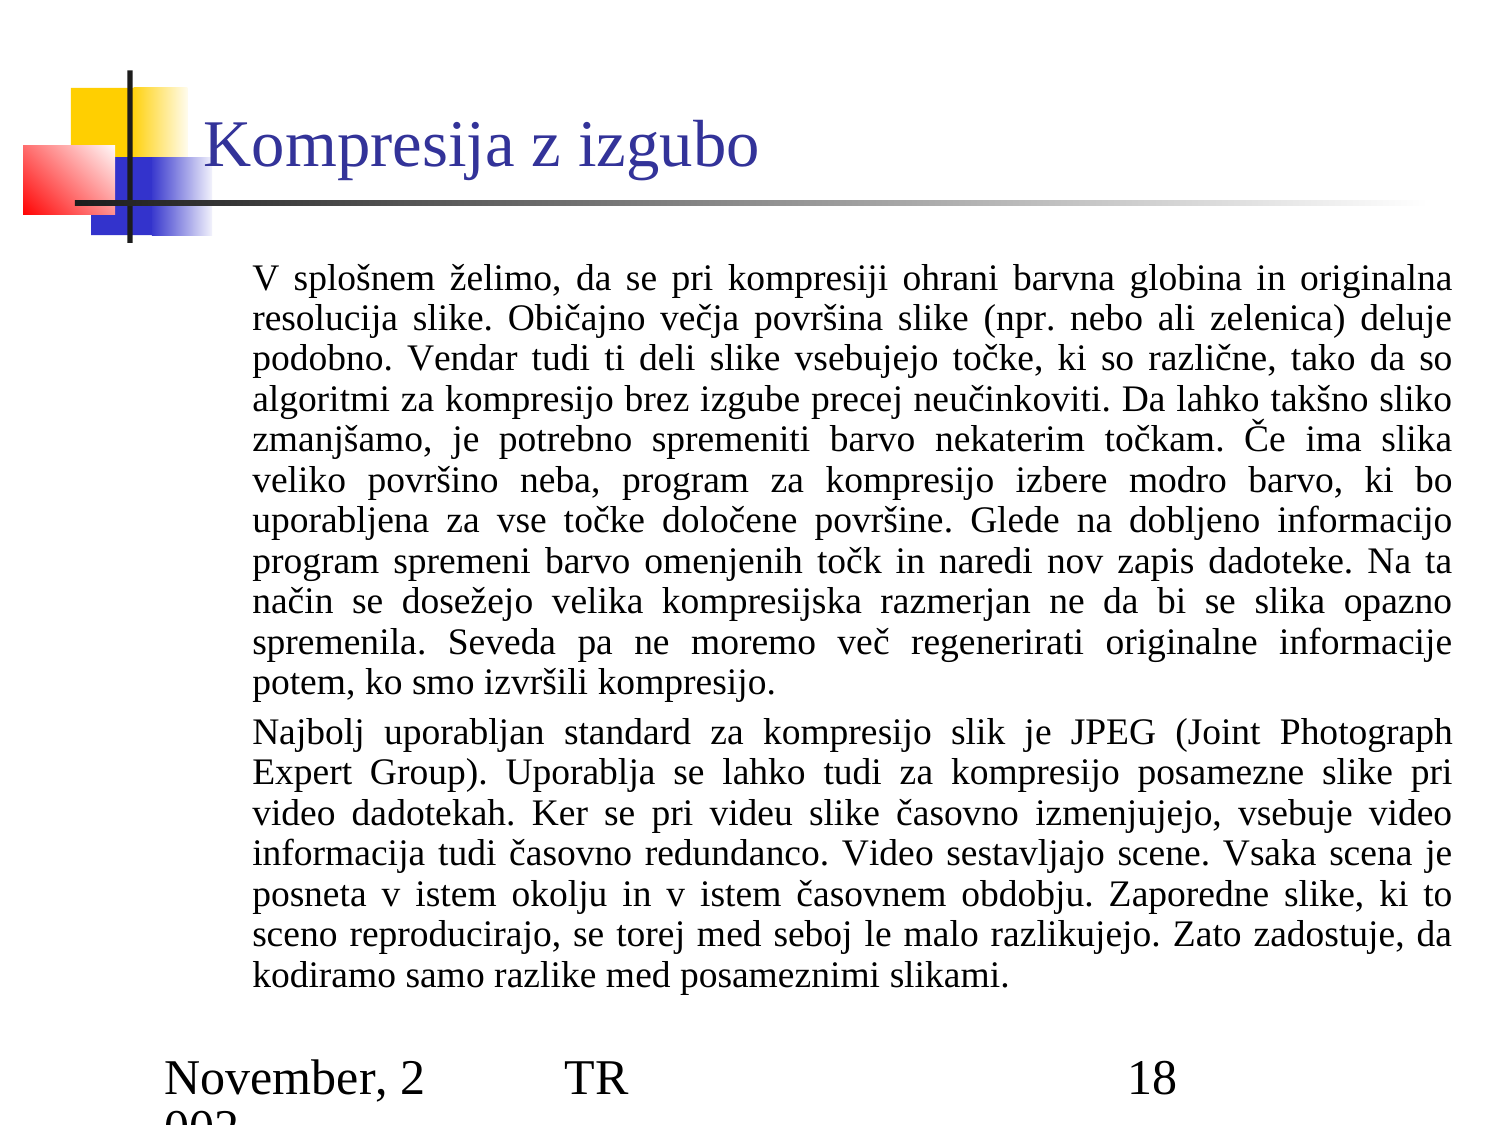

# Kompresija z izgubo
	V splošnem želimo, da se pri kompresiji ohrani barvna globina in originalna resolucija slike. Običajno večja površina slike (npr. nebo ali zelenica) deluje podobno. Vendar tudi ti deli slike vsebujejo točke, ki so različne, tako da so algoritmi za kompresijo brez izgube precej neučinkoviti. Da lahko takšno sliko zmanjšamo, je potrebno spremeniti barvo nekaterim točkam. Če ima slika veliko površino neba, program za kompresijo izbere modro barvo, ki bo uporabljena za vse točke določene površine. Glede na dobljeno informacijo program spremeni barvo omenjenih točk in naredi nov zapis dadoteke. Na ta način se dosežejo velika kompresijska razmerjan ne da bi se slika opazno spremenila. Seveda pa ne moremo več regenerirati originalne informacije potem, ko smo izvršili kompresijo.
	Najbolj uporabljan standard za kompresijo slik je JPEG (Joint Photograph Expert Group). Uporablja se lahko tudi za kompresijo posamezne slike pri video dadotekah. Ker se pri videu slike časovno izmenjujejo, vsebuje video informacija tudi časovno redundanco. Video sestavljajo scene. Vsaka scena je posneta v istem okolju in v istem časovnem obdobju. Zaporedne slike, ki to sceno reproducirajo, se torej med seboj le malo razlikujejo. Zato zadostuje, da kodiramo samo razlike med posameznimi slikami.
November, 2002
TR
18